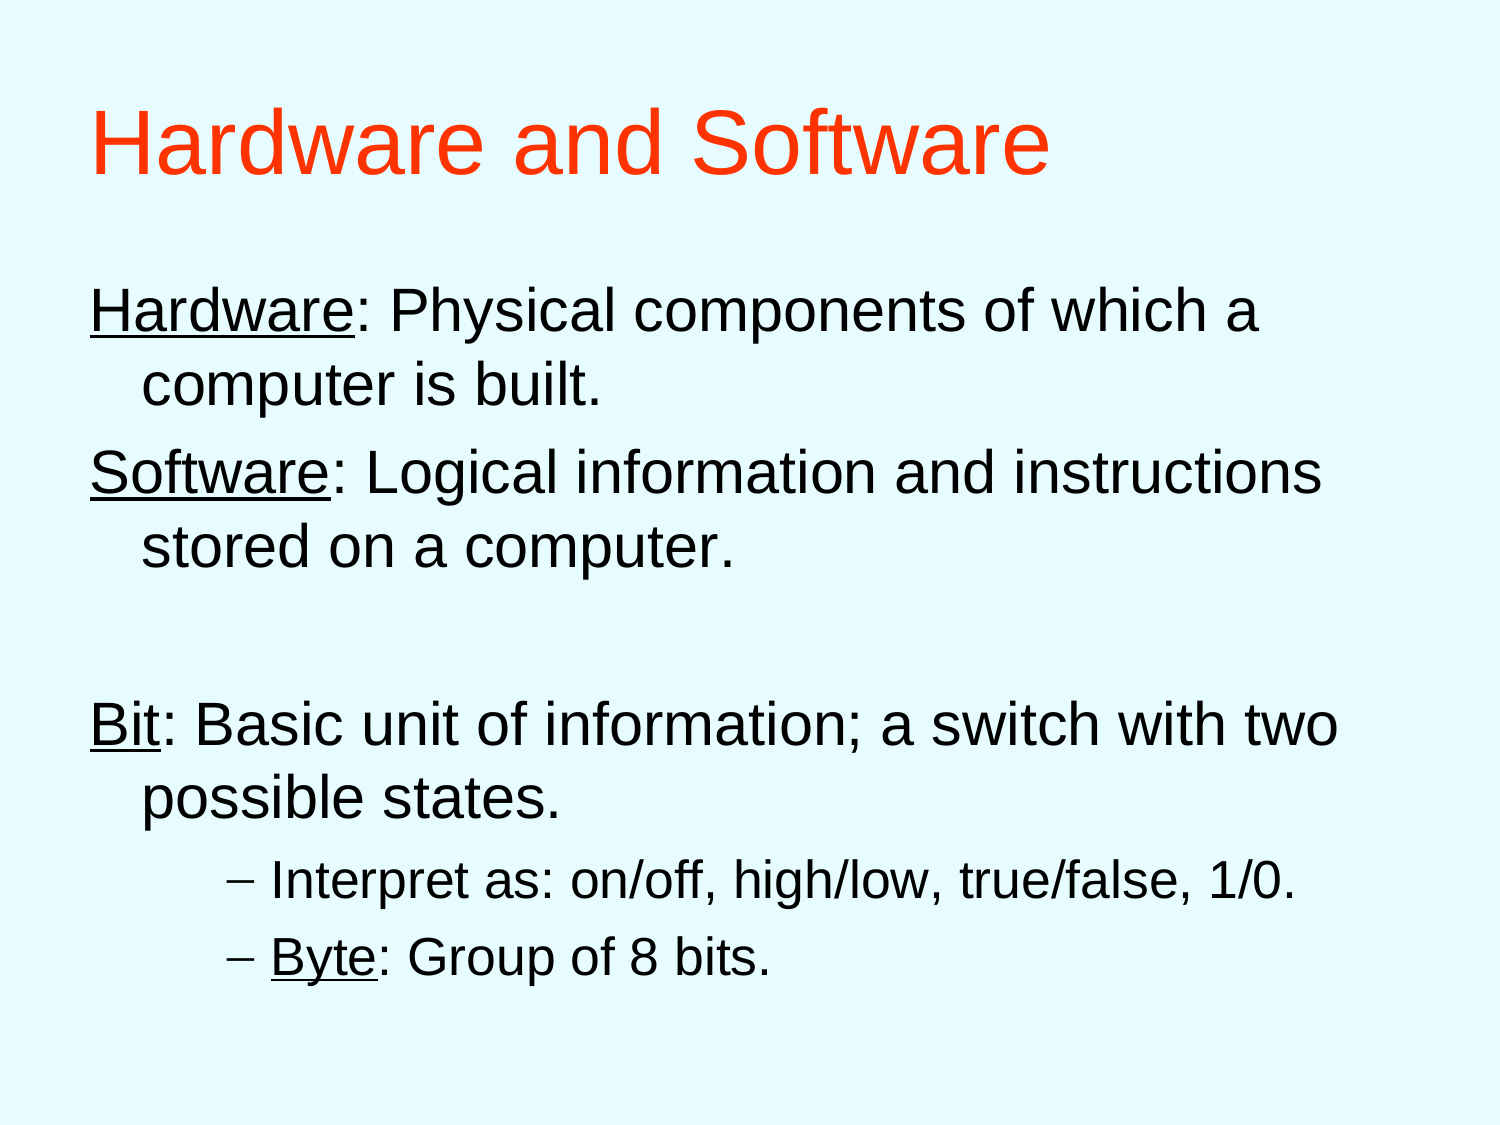

# Hardware and Software
Hardware: Physical components of which a computer is built.
Software: Logical information and instructions stored on a computer.
Bit: Basic unit of information; a switch with two possible states.
Interpret as: on/off, high/low, true/false, 1/0.
Byte: Group of 8 bits.